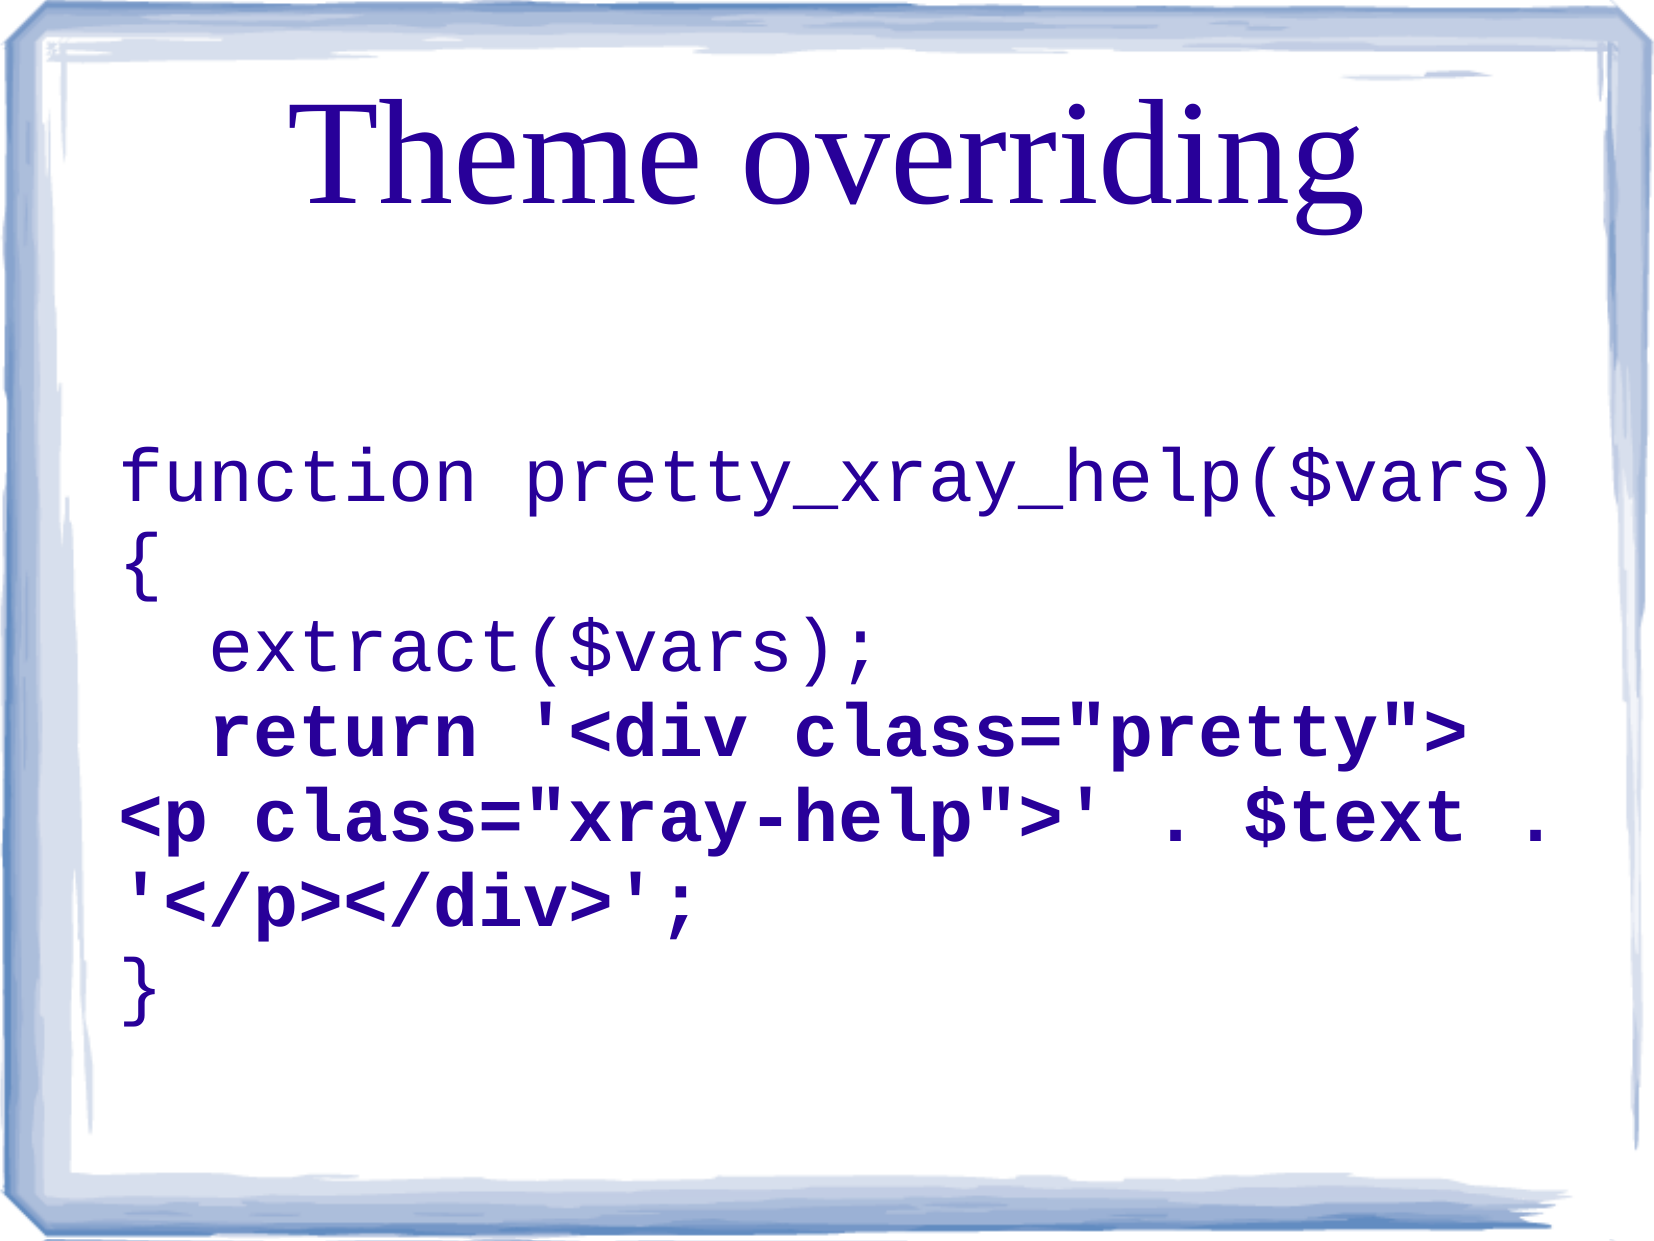

# Theme overriding
function pretty_xray_help($vars) {
 extract($vars);
 return '<div class="pretty">
<p class="xray-help">' . $text . '</p></div>';
}